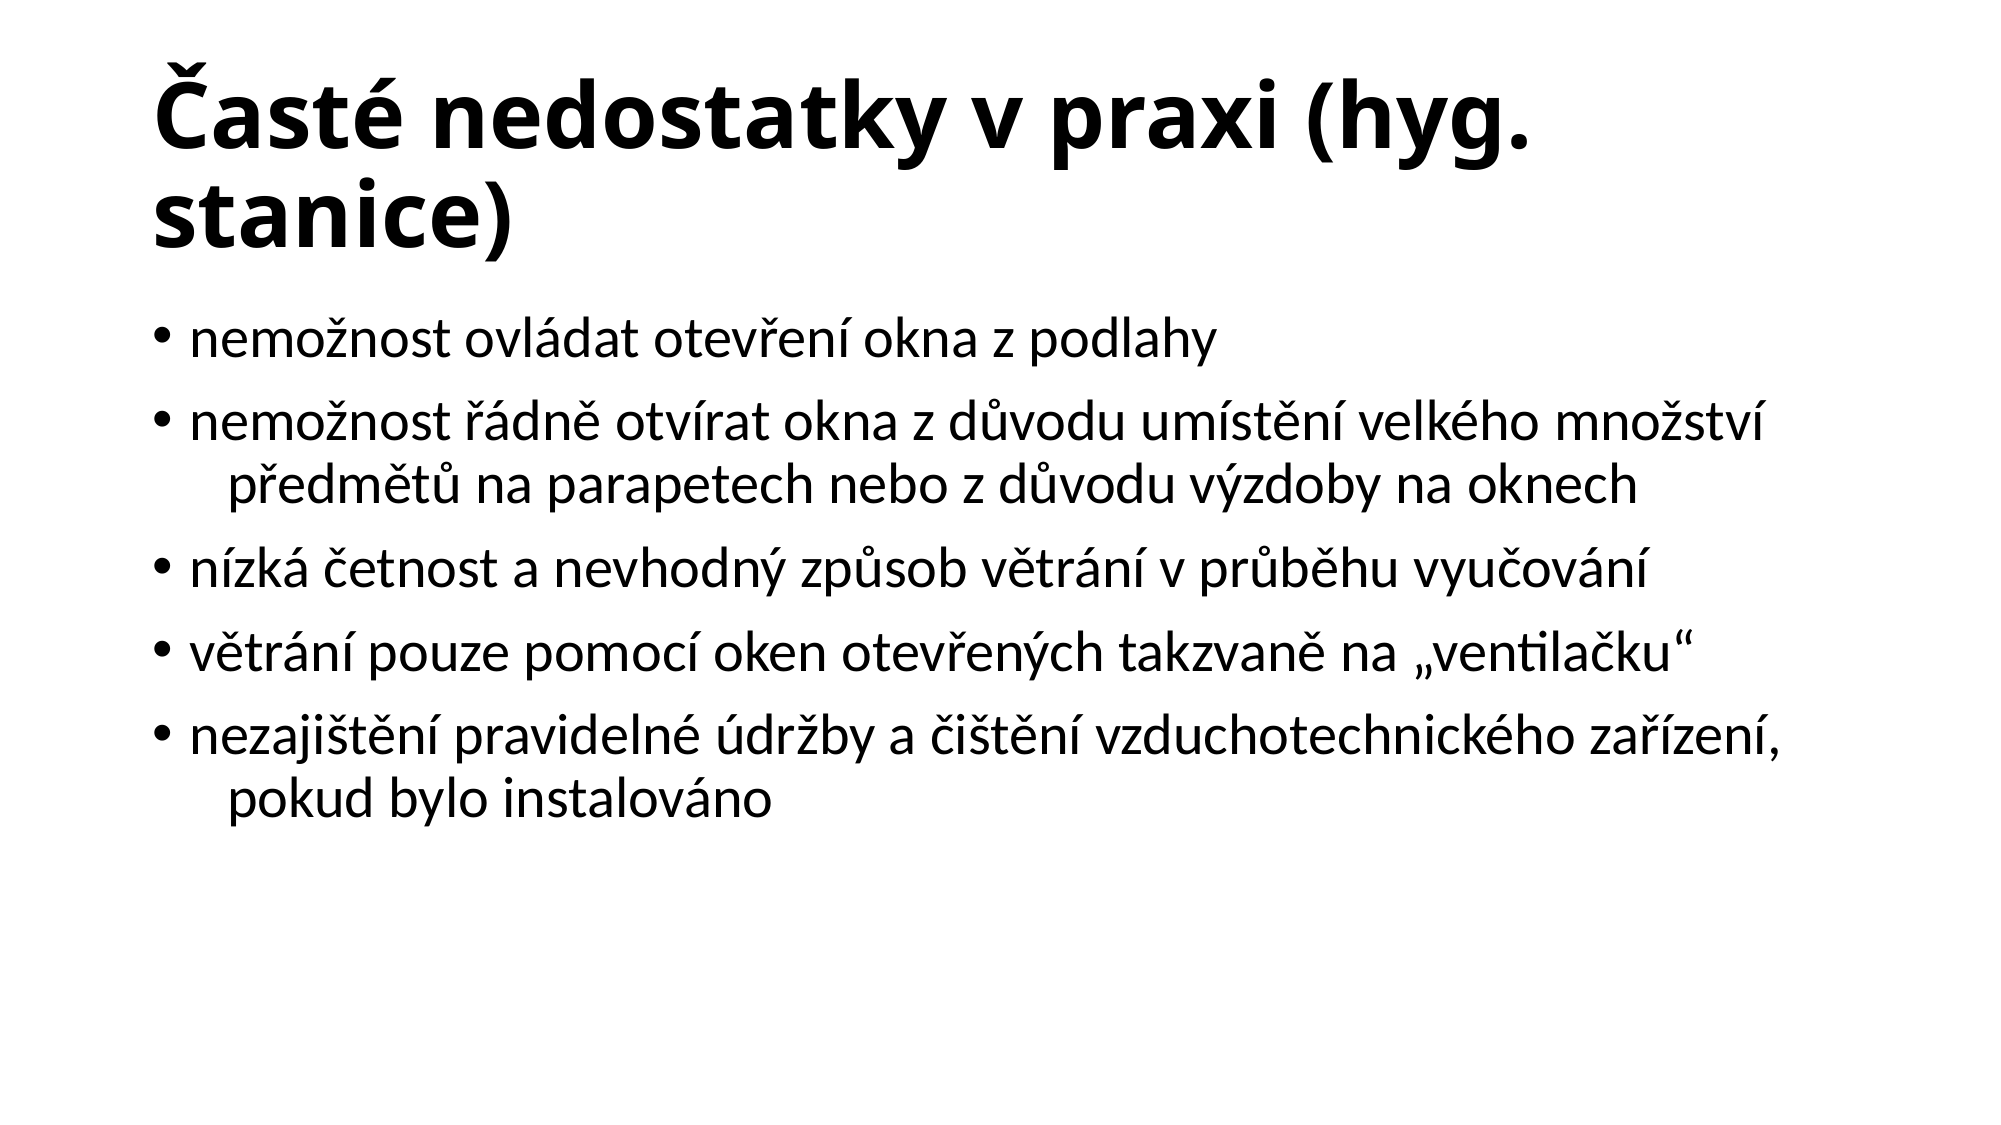

# Časté nedostatky v praxi (hyg. stanice)
nemožnost ovládat otevření okna z podlahy
nemožnost řádně otvírat okna z důvodu umístění velkého množství předmětů na parapetech nebo z důvodu výzdoby na oknech
nízká četnost a nevhodný způsob větrání v průběhu vyučování
větrání pouze pomocí oken otevřených takzvaně na „ventilačku“
nezajištění pravidelné údržby a čištění vzduchotechnického zařízení, pokud bylo instalováno